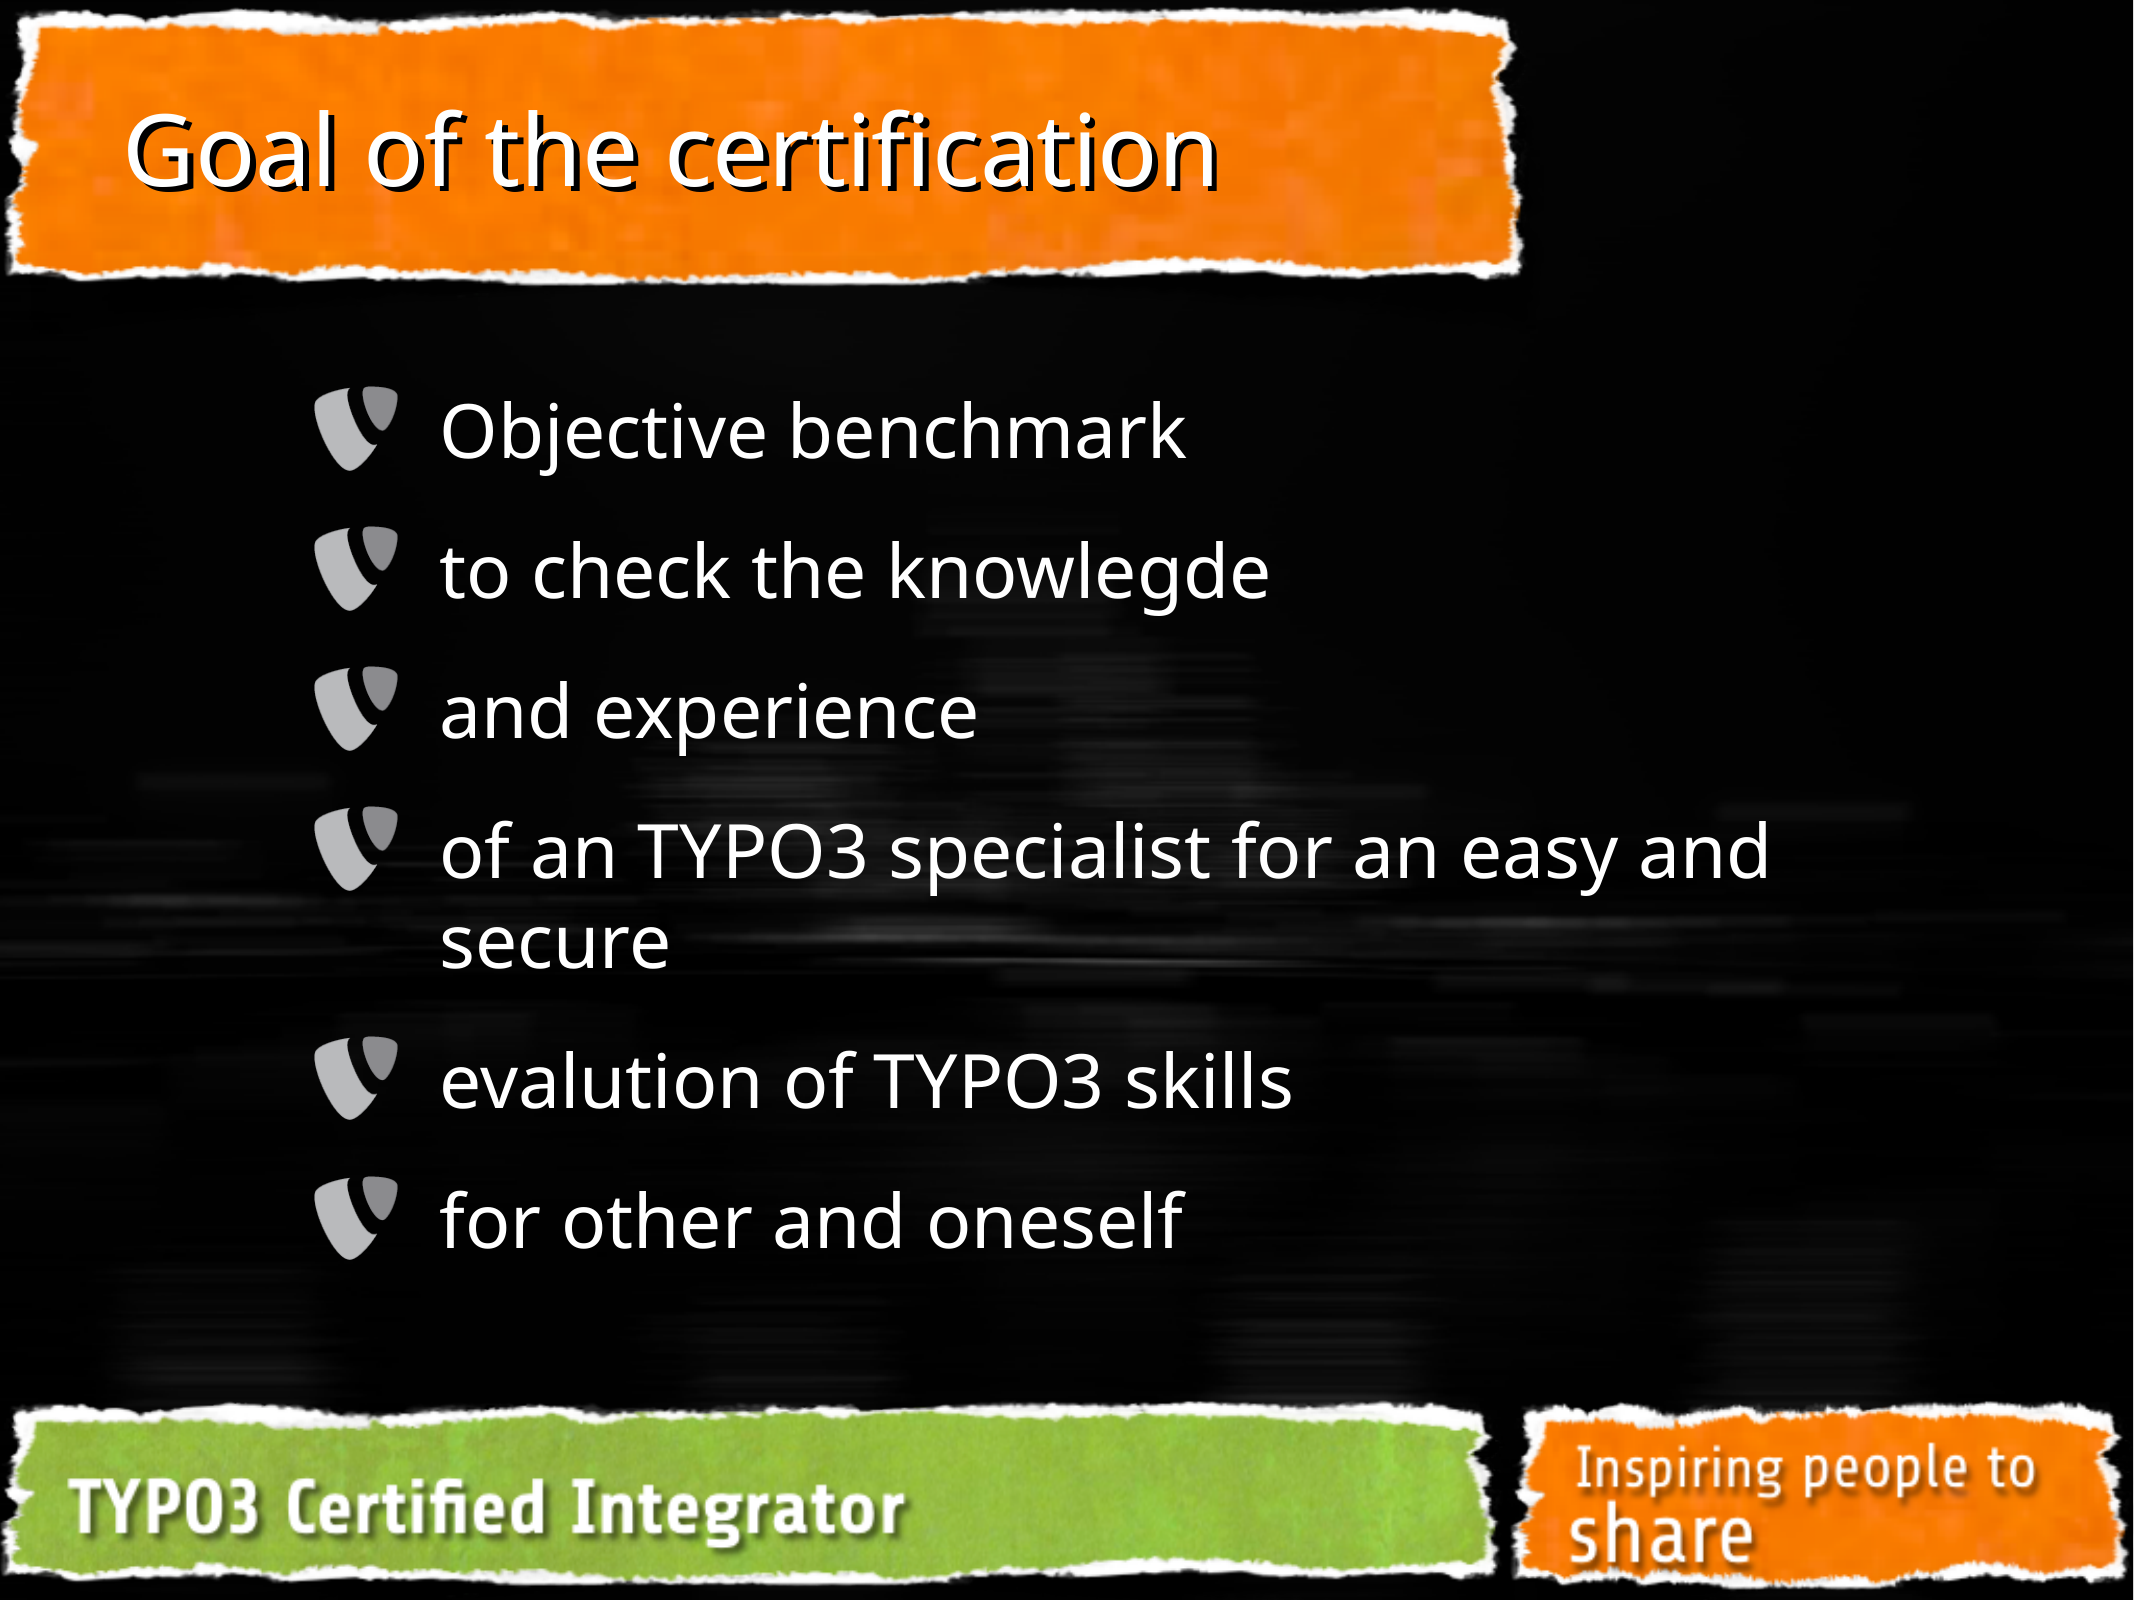

# Goal of the certification
Objective benchmark
to check the knowlegde
and experience
of an TYPO3 specialist for an easy and secure
evalution of TYPO3 skills
for other and oneself